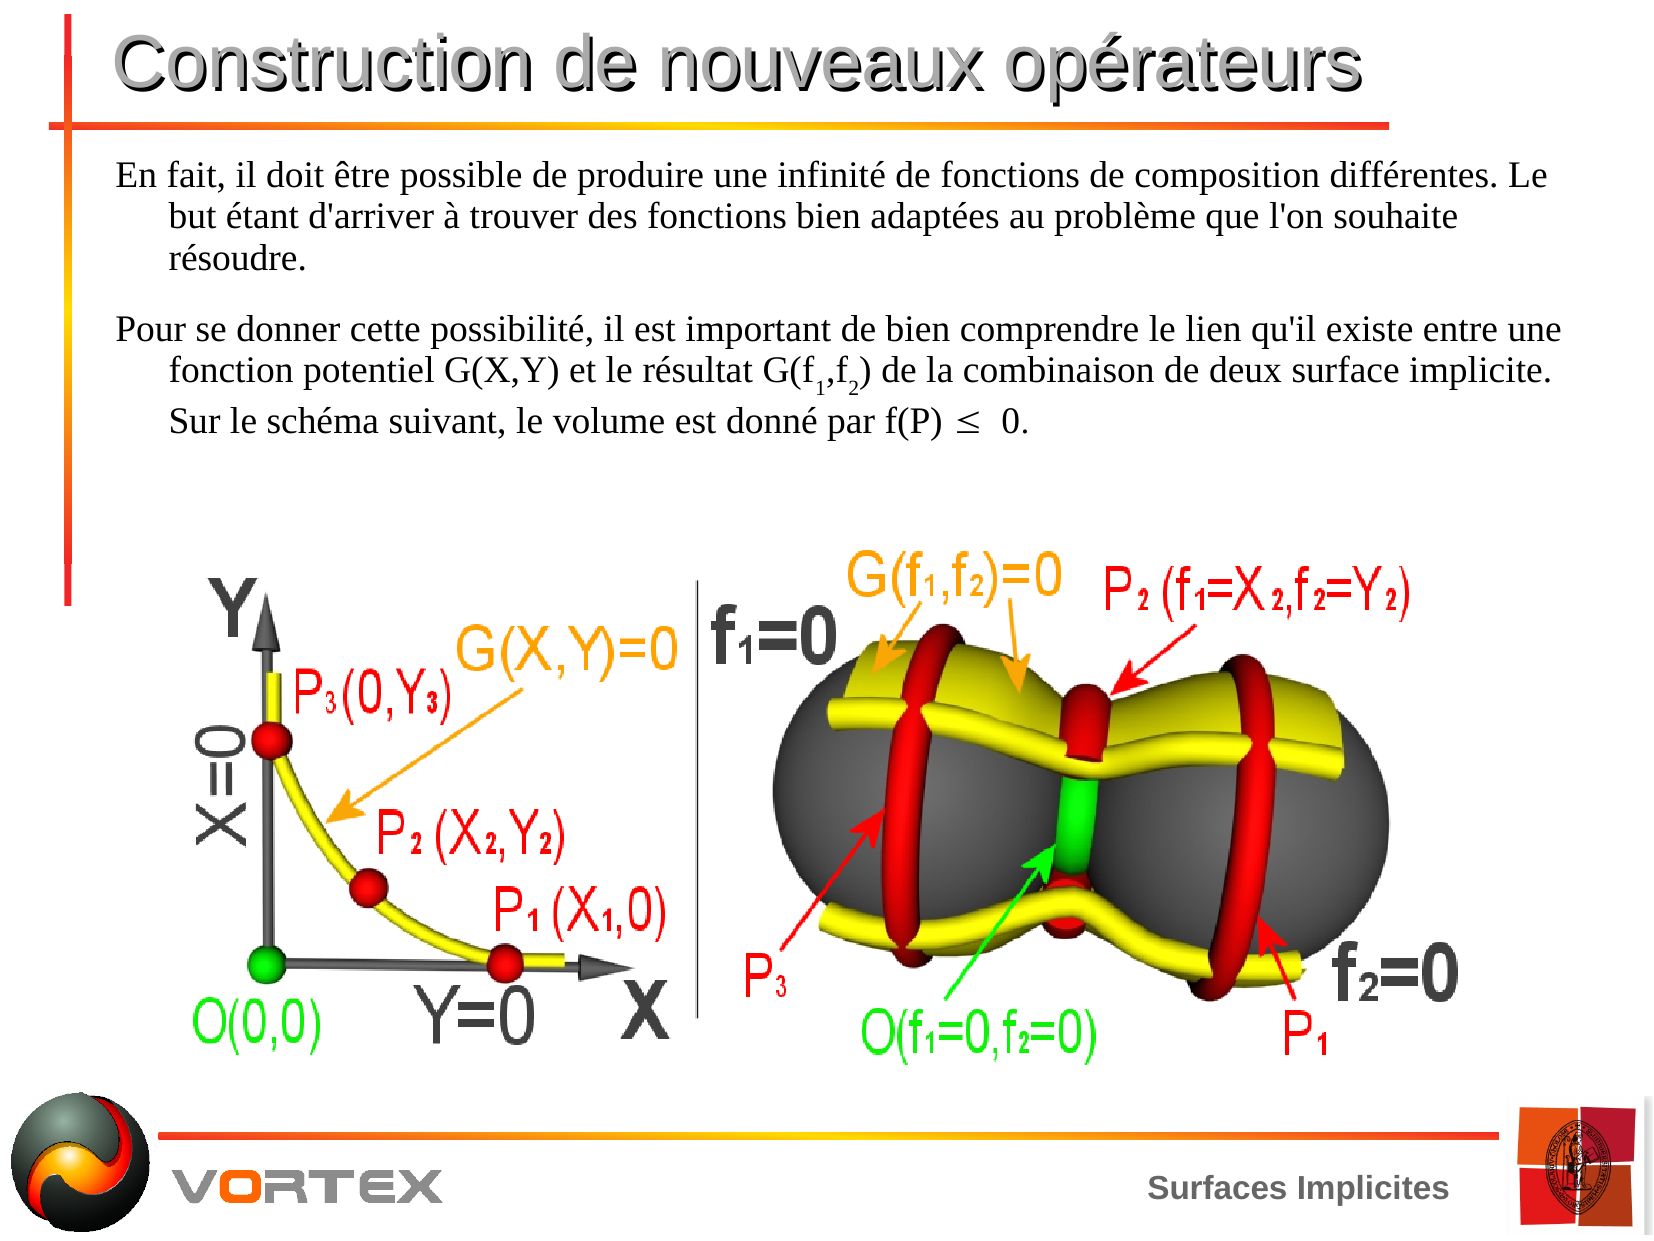

# Construction de nouveaux opérateurs
En fait, il doit être possible de produire une infinité de fonctions de composition différentes. Le but étant d'arriver à trouver des fonctions bien adaptées au problème que l'on souhaite résoudre.
Pour se donner cette possibilité, il est important de bien comprendre le lien qu'il existe entre une fonction potentiel G(X,Y) et le résultat G(f1,f2) de la combinaison de deux surface implicite. Sur le schéma suivant, le volume est donné par f(P)  0.